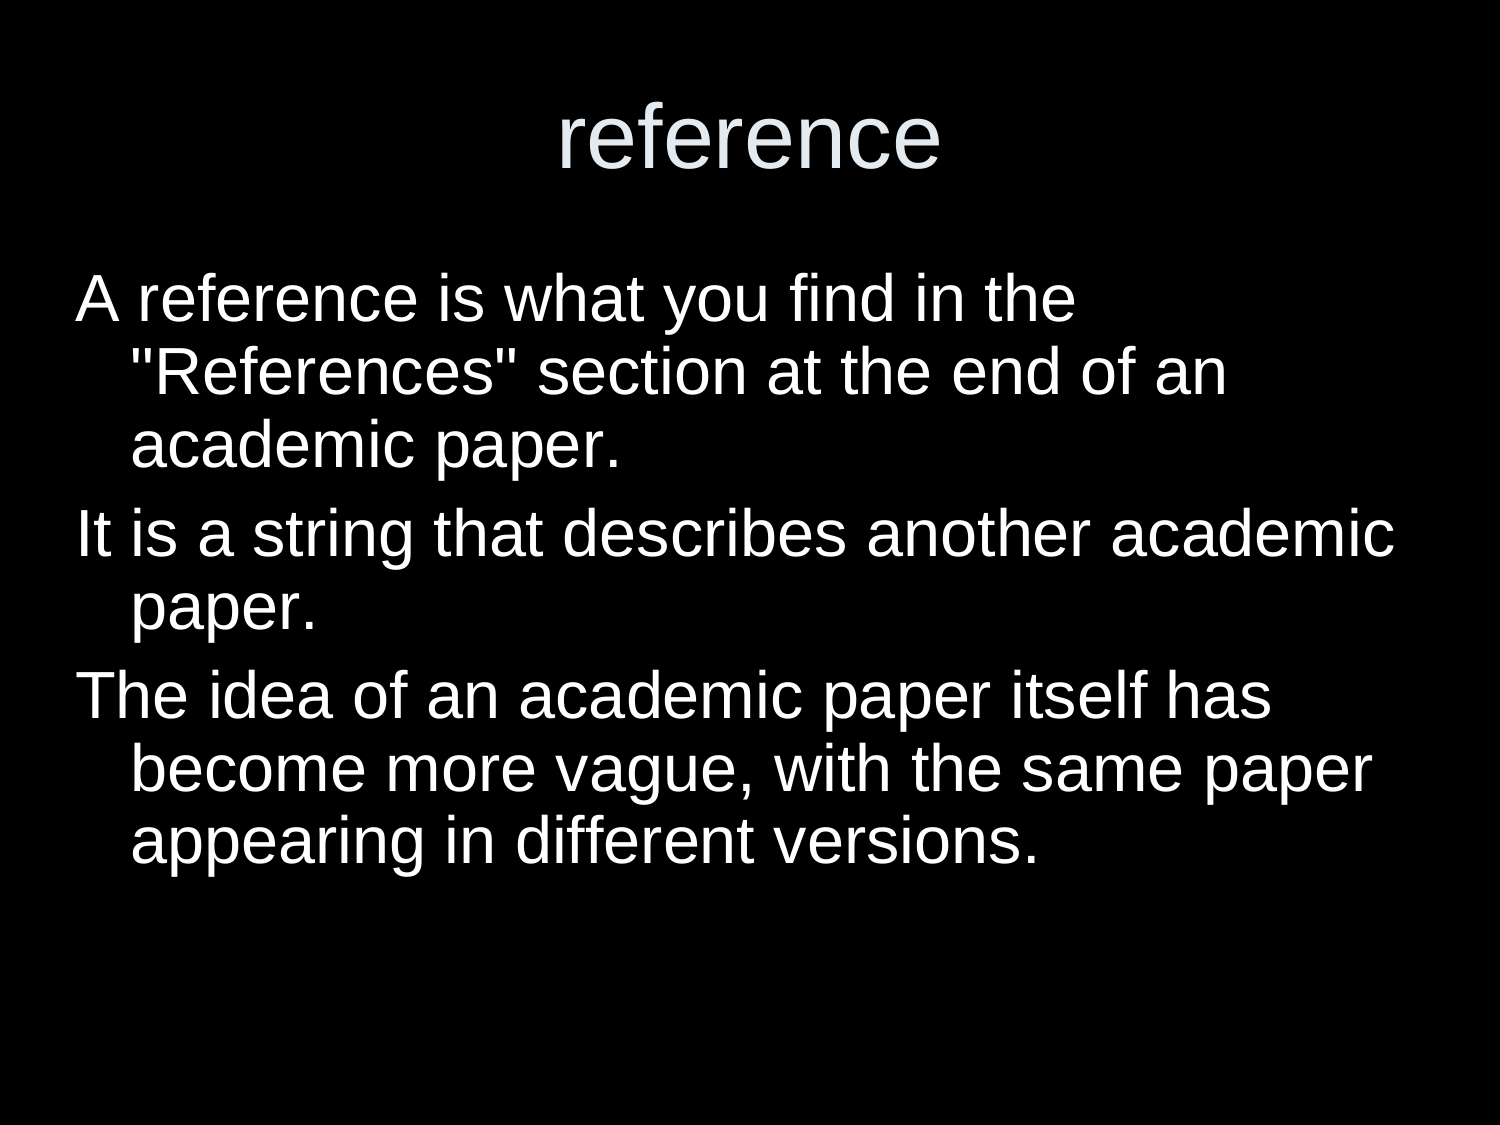

# reference
A reference is what you find in the "References" section at the end of an academic paper.
It is a string that describes another academic paper.
The idea of an academic paper itself has become more vague, with the same paper appearing in different versions.